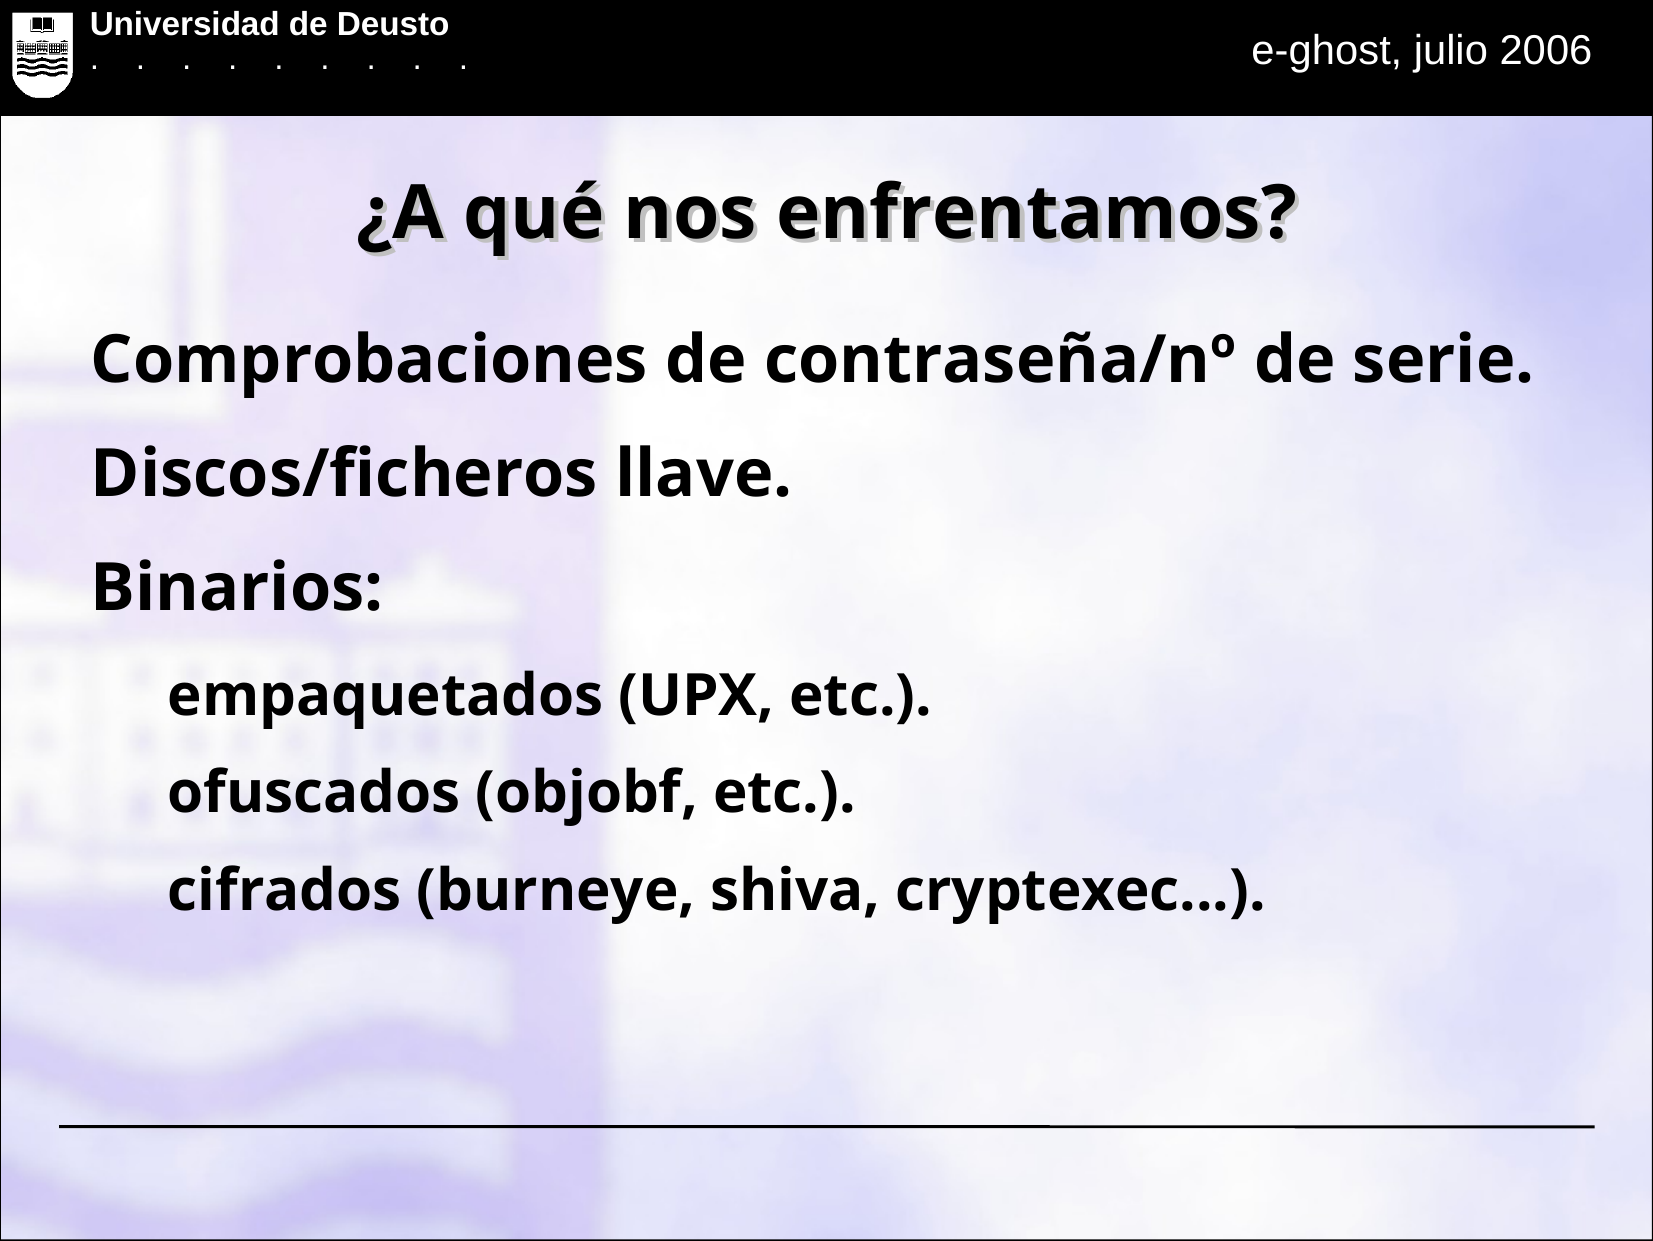

# ¿A qué nos enfrentamos?
Comprobaciones de contraseña/nº de serie.
Discos/ficheros llave.
Binarios:
empaquetados (UPX, etc.).
ofuscados (objobf, etc.).
cifrados (burneye, shiva, cryptexec...).